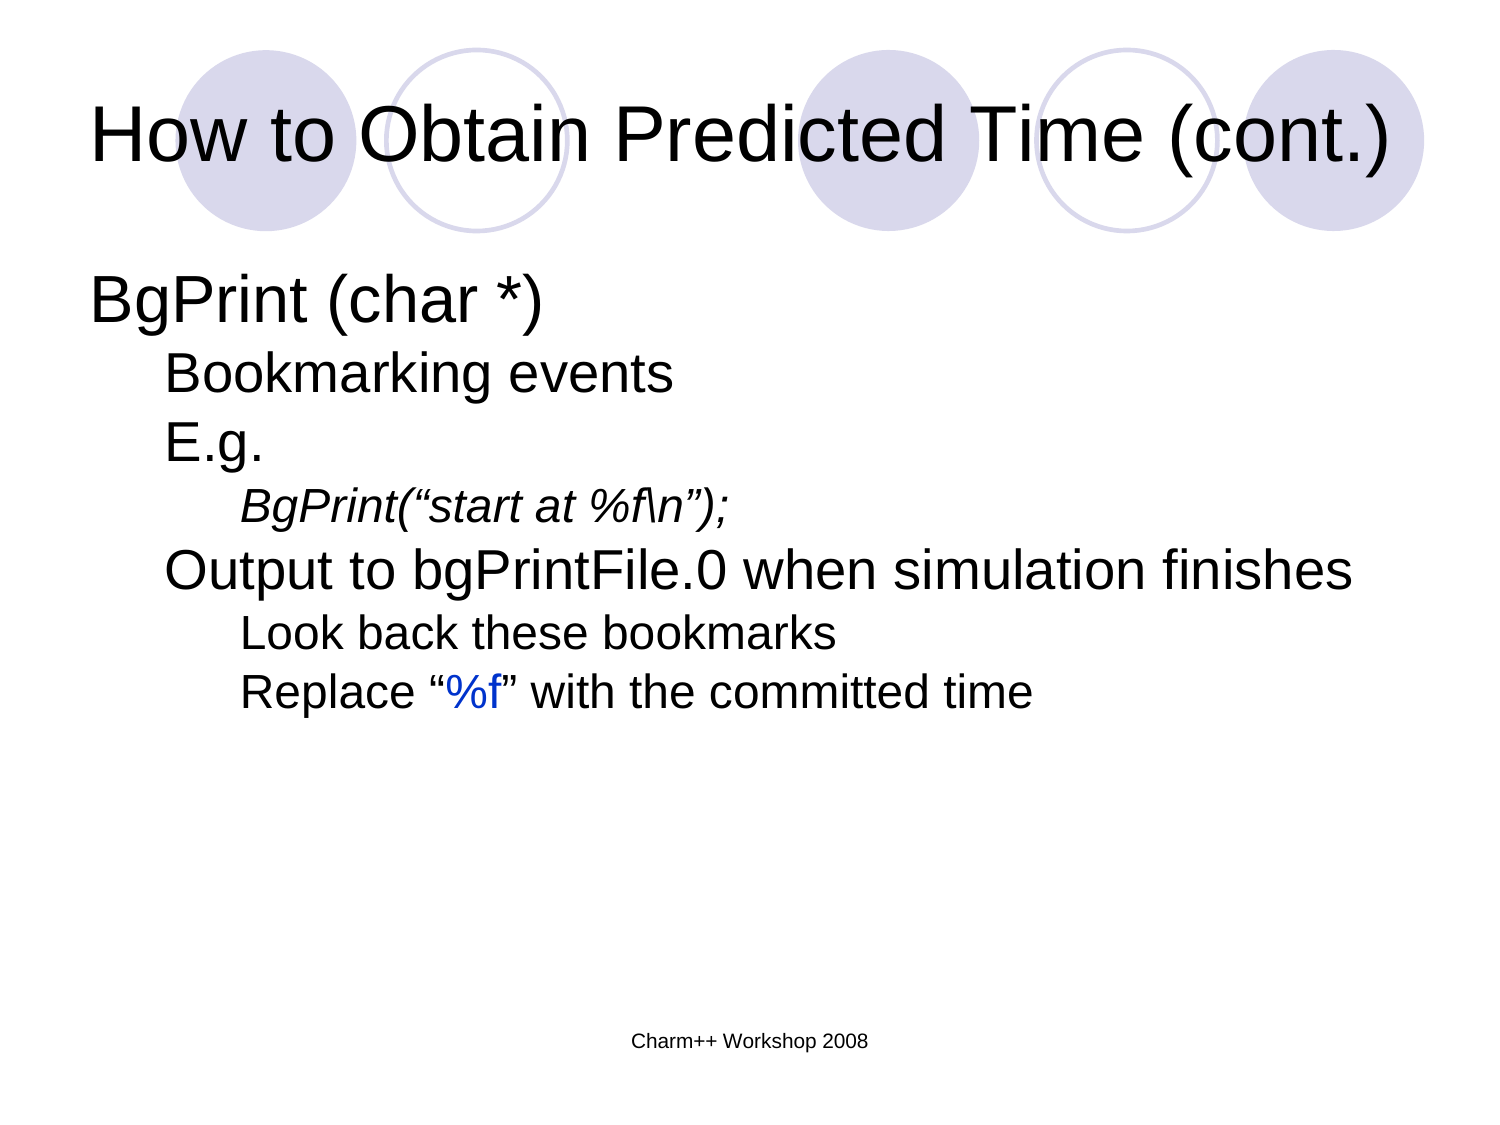

# How to Obtain Predicted Time (cont.)
BgPrint (char *)
Bookmarking events
E.g.
BgPrint(“start at %f\n”);
Output to bgPrintFile.0 when simulation finishes
Look back these bookmarks
Replace “%f” with the committed time
Charm++ Workshop 2008